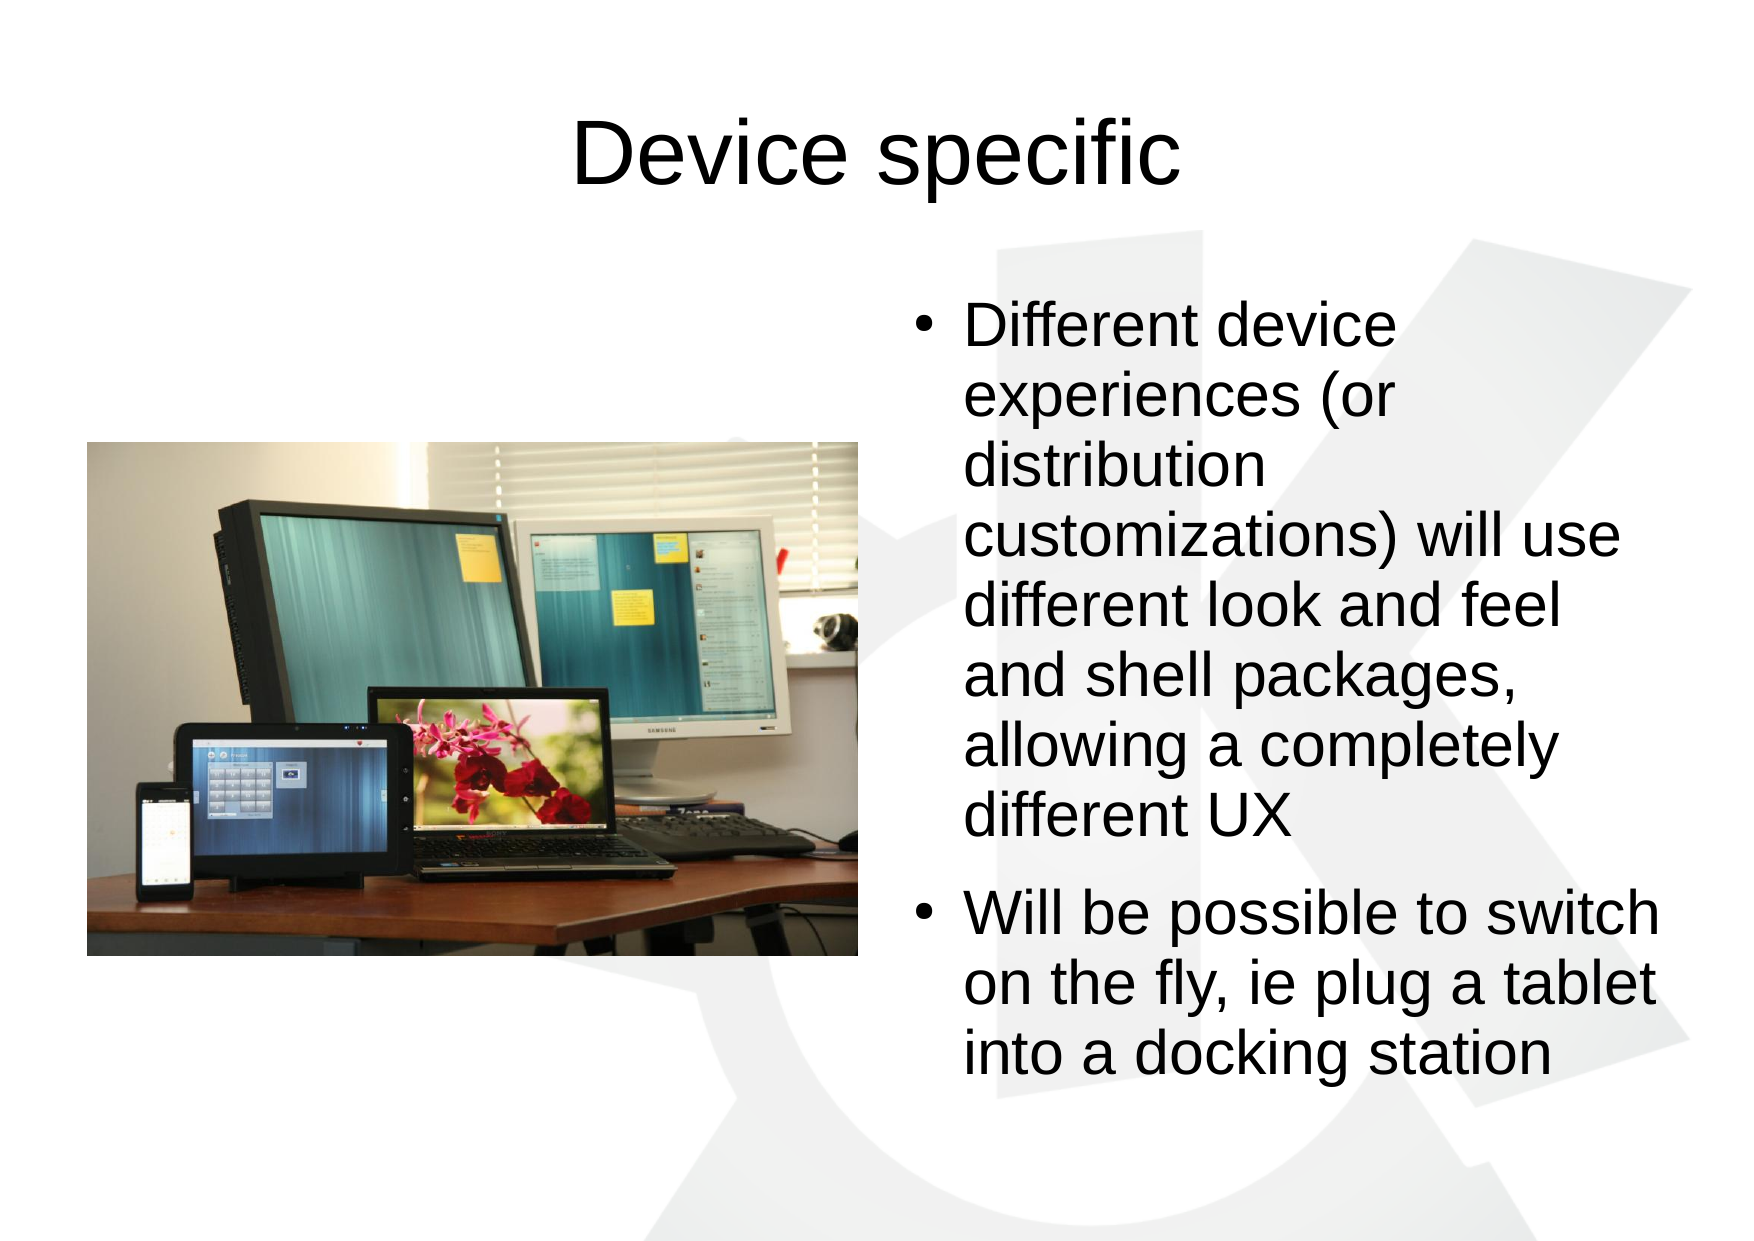

# Device specific
Different device experiences (or distribution customizations) will use different look and feel and shell packages, allowing a completely different UX
Will be possible to switch on the fly, ie plug a tablet into a docking station